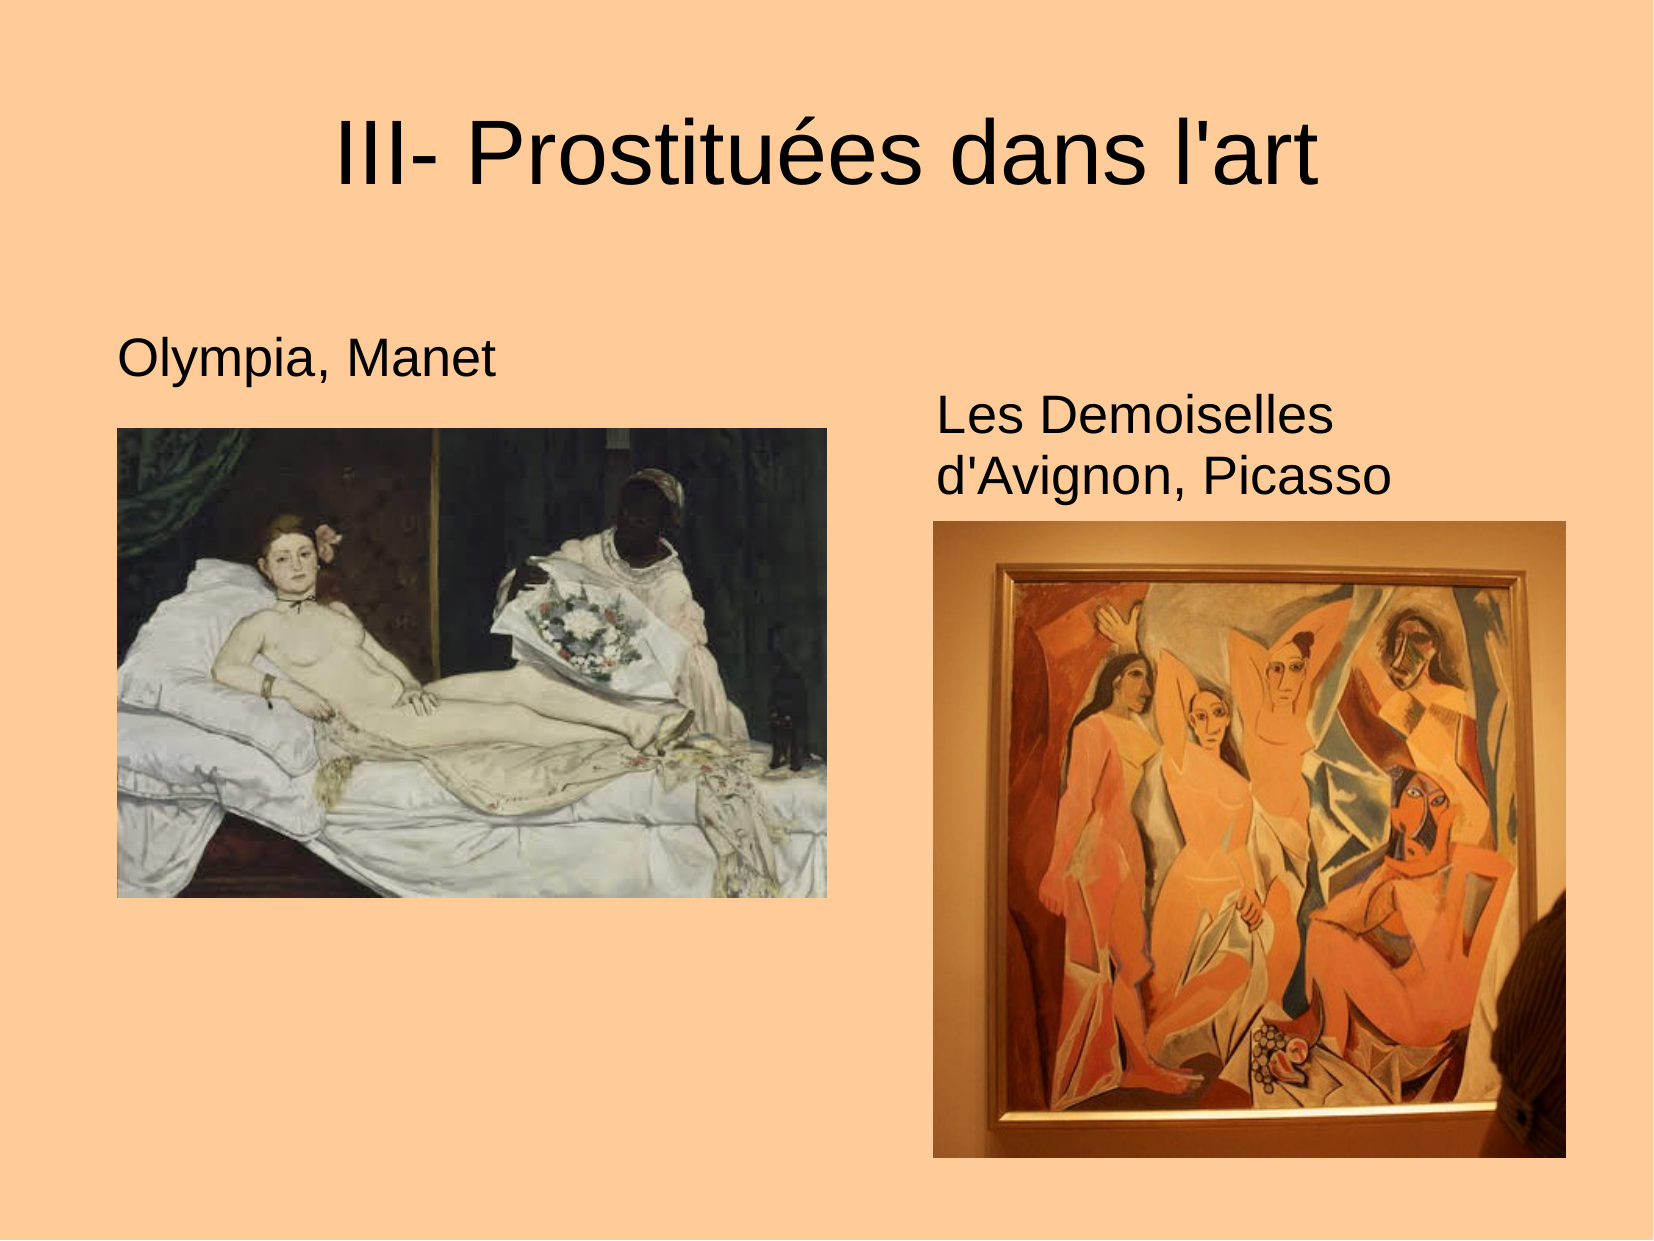

# III- Prostituées dans l'art
Olympia, Manet
Les Demoiselles d'Avignon, Picasso